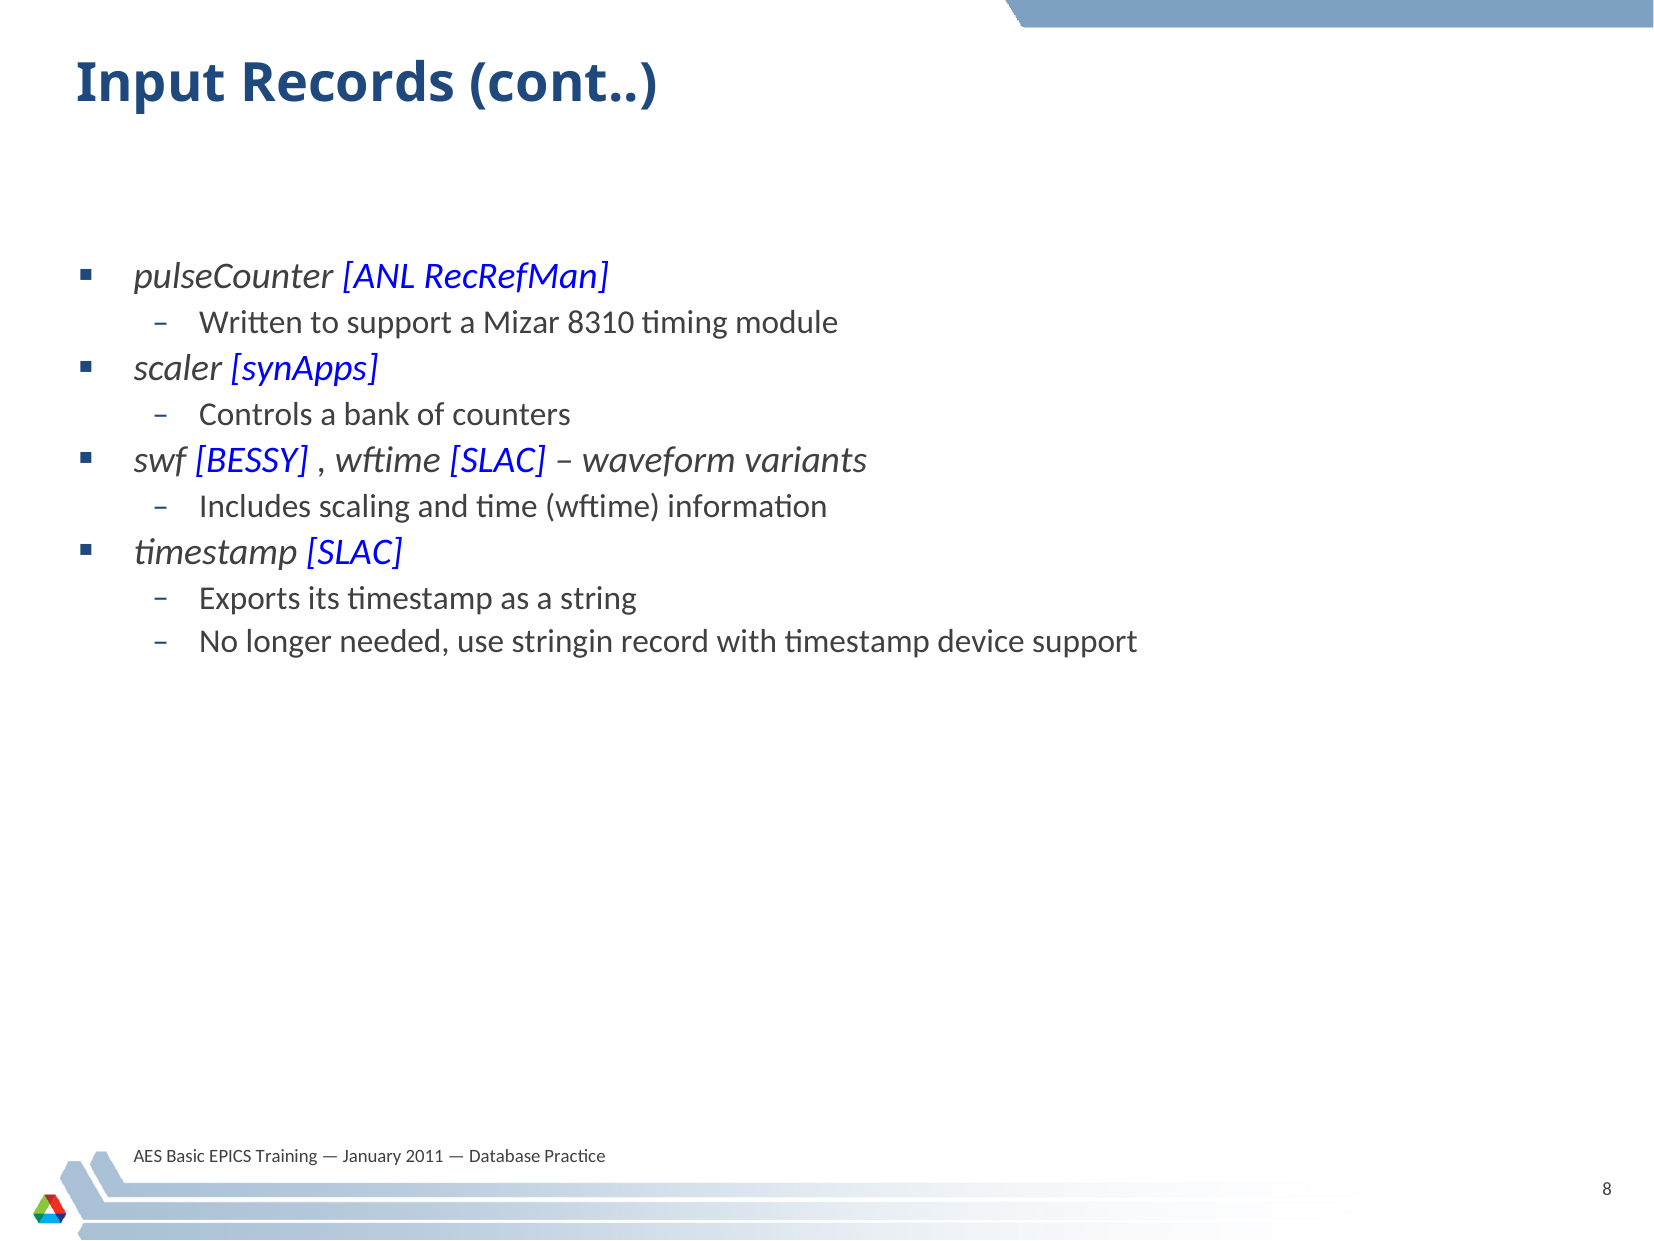

# Input Records (cont..)
pulseCounter [ANL RecRefMan]
Written to support a Mizar 8310 timing module
scaler [synApps]
Controls a bank of counters
swf [BESSY] , wftime [SLAC] – waveform variants
Includes scaling and time (wftime) information
timestamp [SLAC]
Exports its timestamp as a string
No longer needed, use stringin record with timestamp device support
AES Basic EPICS Training — January 2011 — Database Practice
8